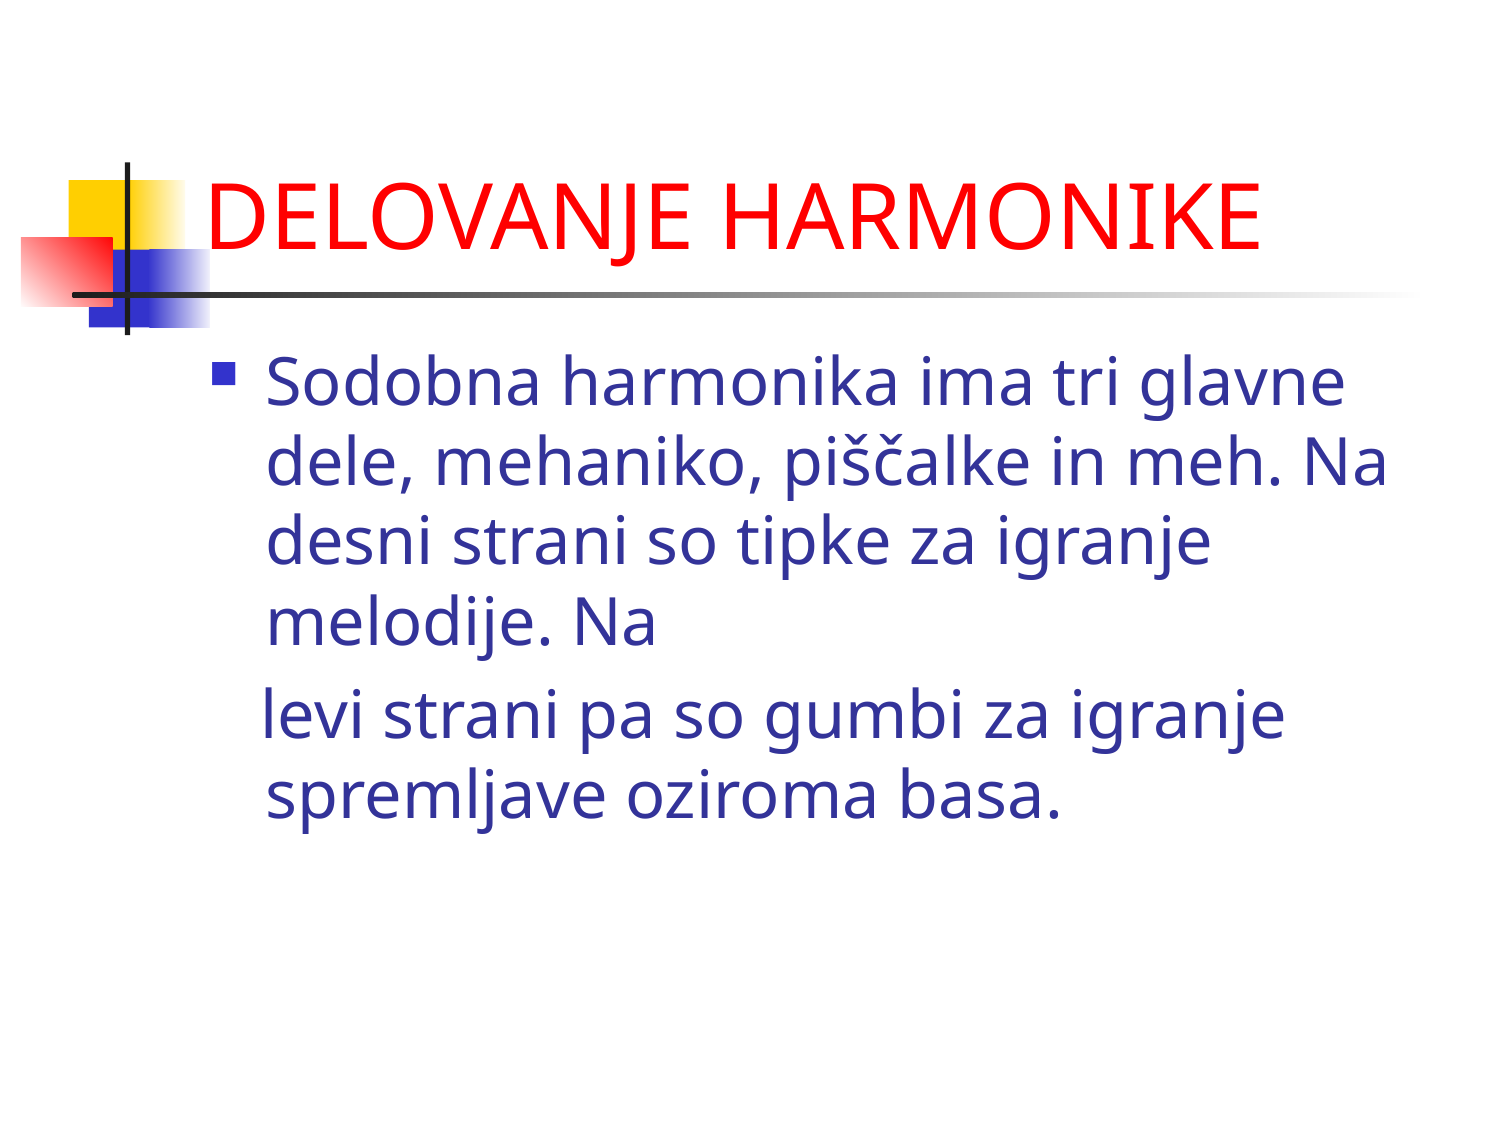

# DELOVANJE HARMONIKE
Sodobna harmonika ima tri glavne dele, mehaniko, piščalke in meh. Na desni strani so tipke za igranje melodije. Na
 levi strani pa so gumbi za igranje spremljave oziroma basa.